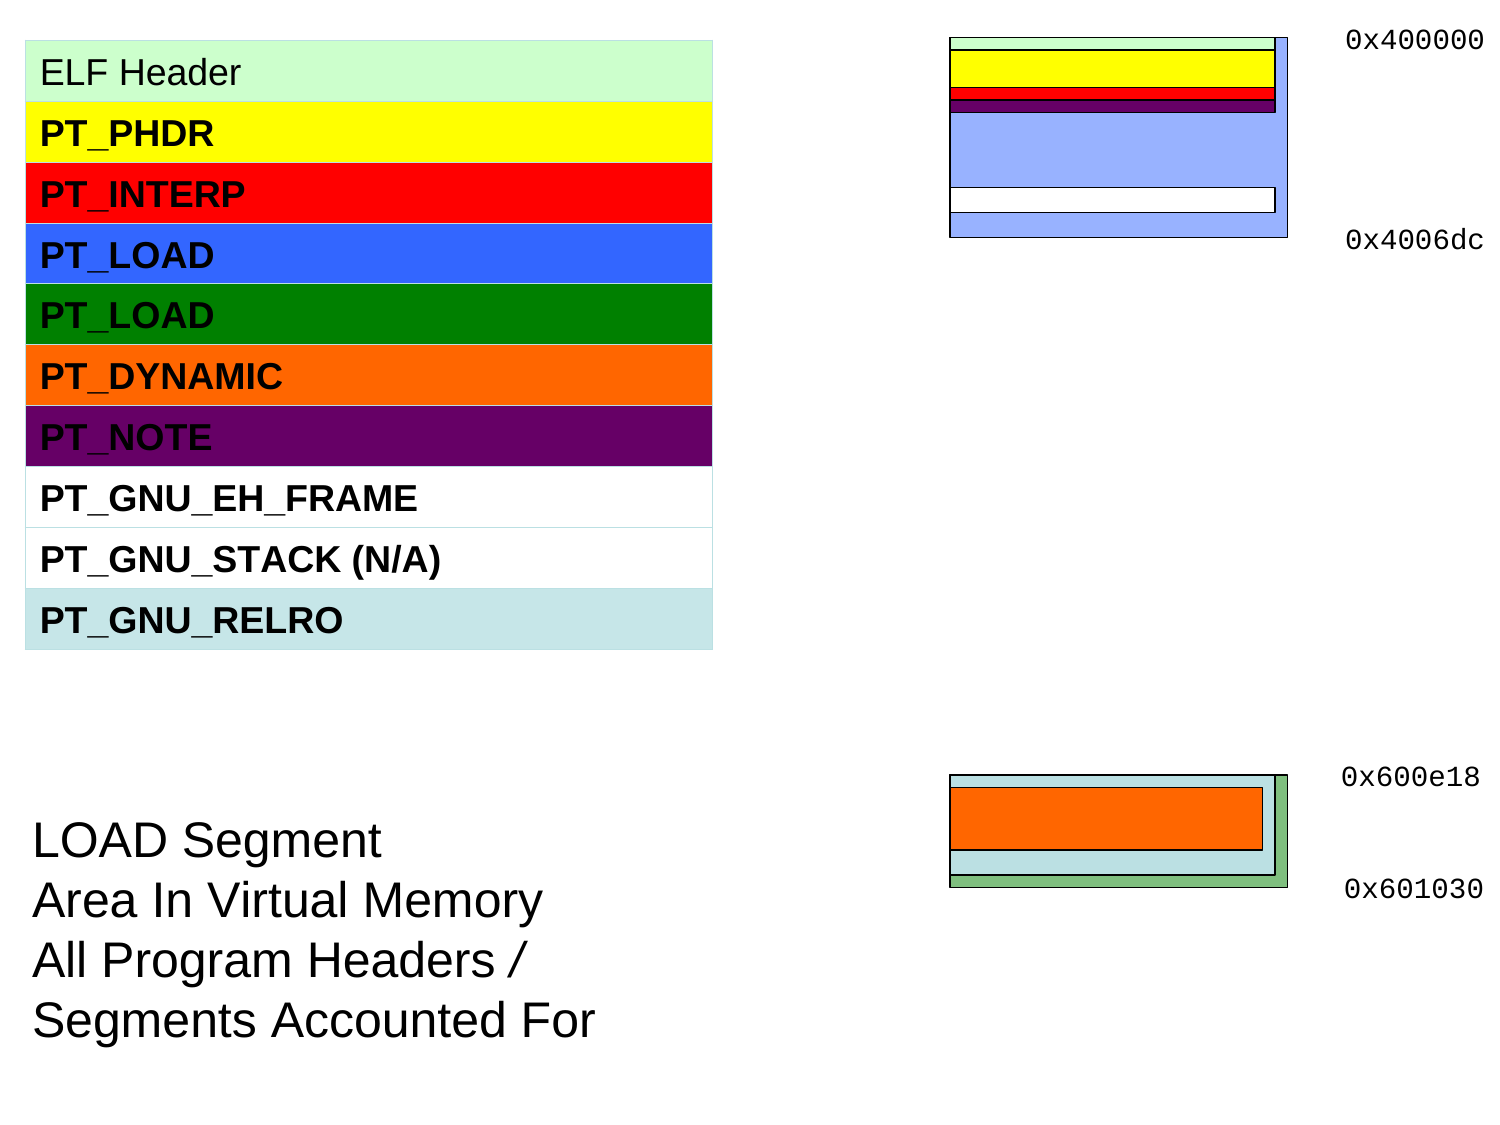

0x400000
| ELF Header |
| --- |
| PT\_PHDR |
| PT\_INTERP |
| PT\_LOAD |
| PT\_LOAD |
| PT\_DYNAMIC |
| PT\_NOTE |
| PT\_GNU\_EH\_FRAME |
| PT\_GNU\_STACK (N/A)) |
| PT\_GNU\_RELRO |
0x4006dc
0x600e18
LOAD Segment
Area In Virtual Memory
All Program Headers /
Segments Accounted For
0x601030